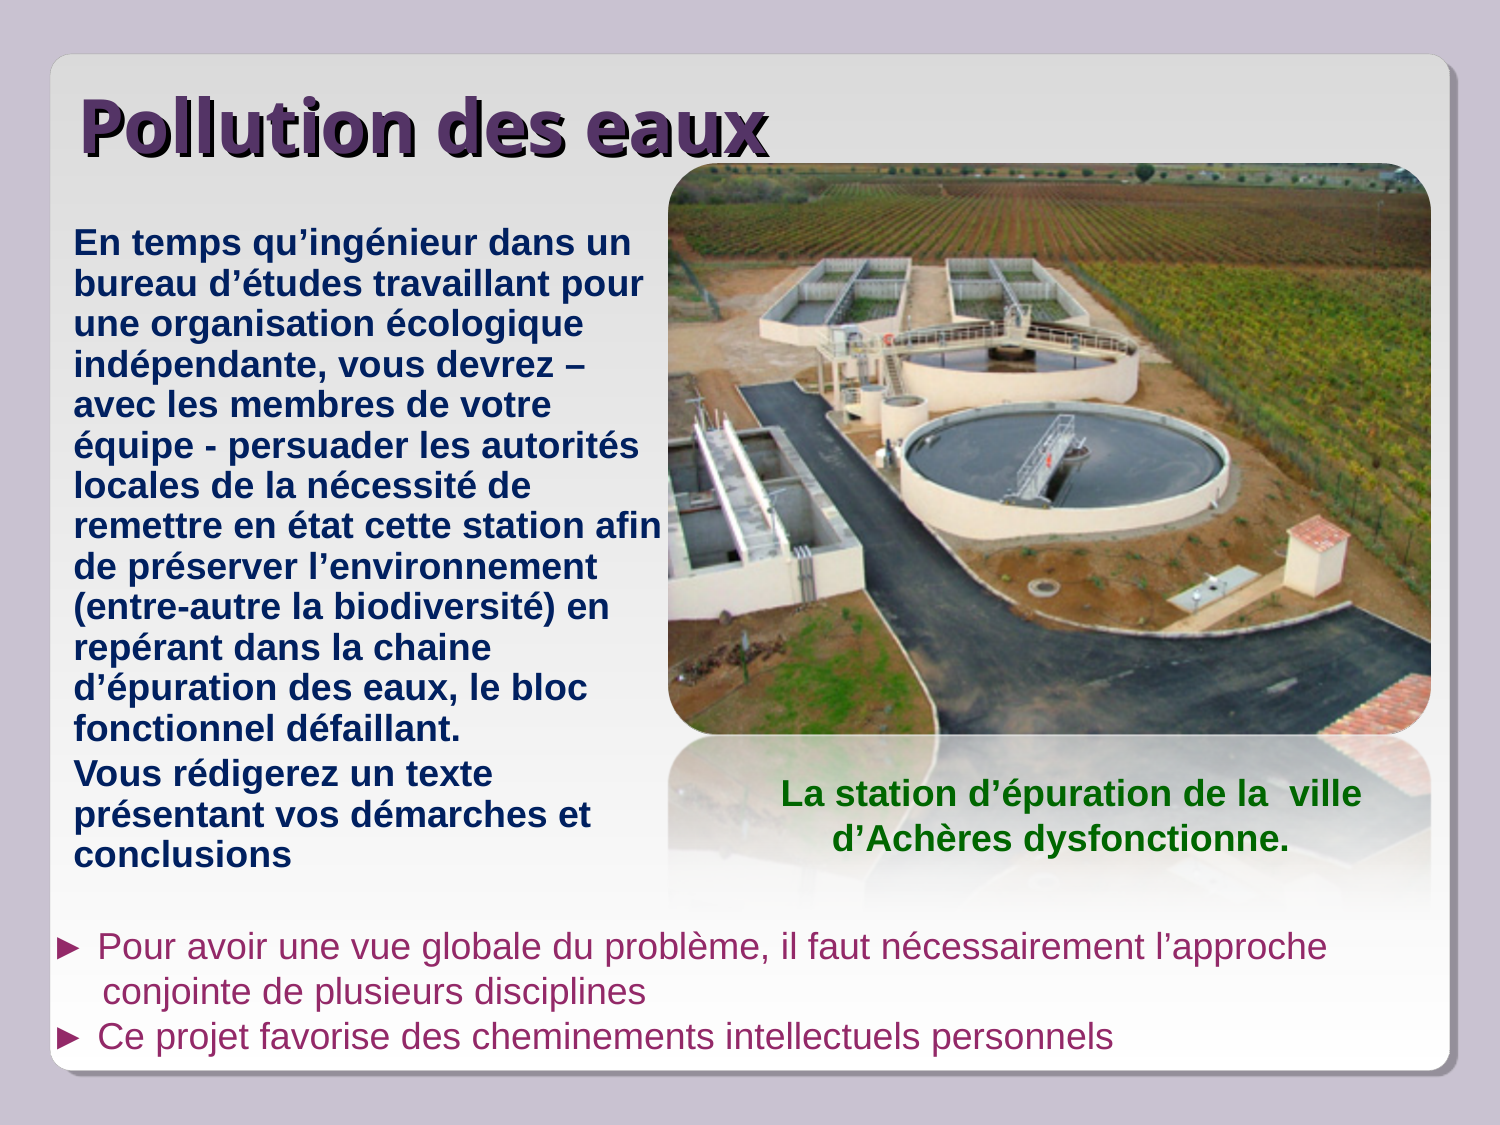

# Pollution des eaux
	En temps qu’ingénieur dans un bureau d’études travaillant pour une organisation écologique indépendante, vous devrez – avec les membres de votre équipe - persuader les autorités locales de la nécessité de remettre en état cette station afin de préserver l’environnement (entre-autre la biodiversité) en repérant dans la chaine d’épuration des eaux, le bloc fonctionnel défaillant.
	Vous rédigerez un texte présentant vos démarches et conclusions
 La station d’épuration de la ville d’Achères dysfonctionne.
► Pour avoir une vue globale du problème, il faut nécessairement l’approche
 conjointe de plusieurs disciplines
► Ce projet favorise des cheminements intellectuels personnels